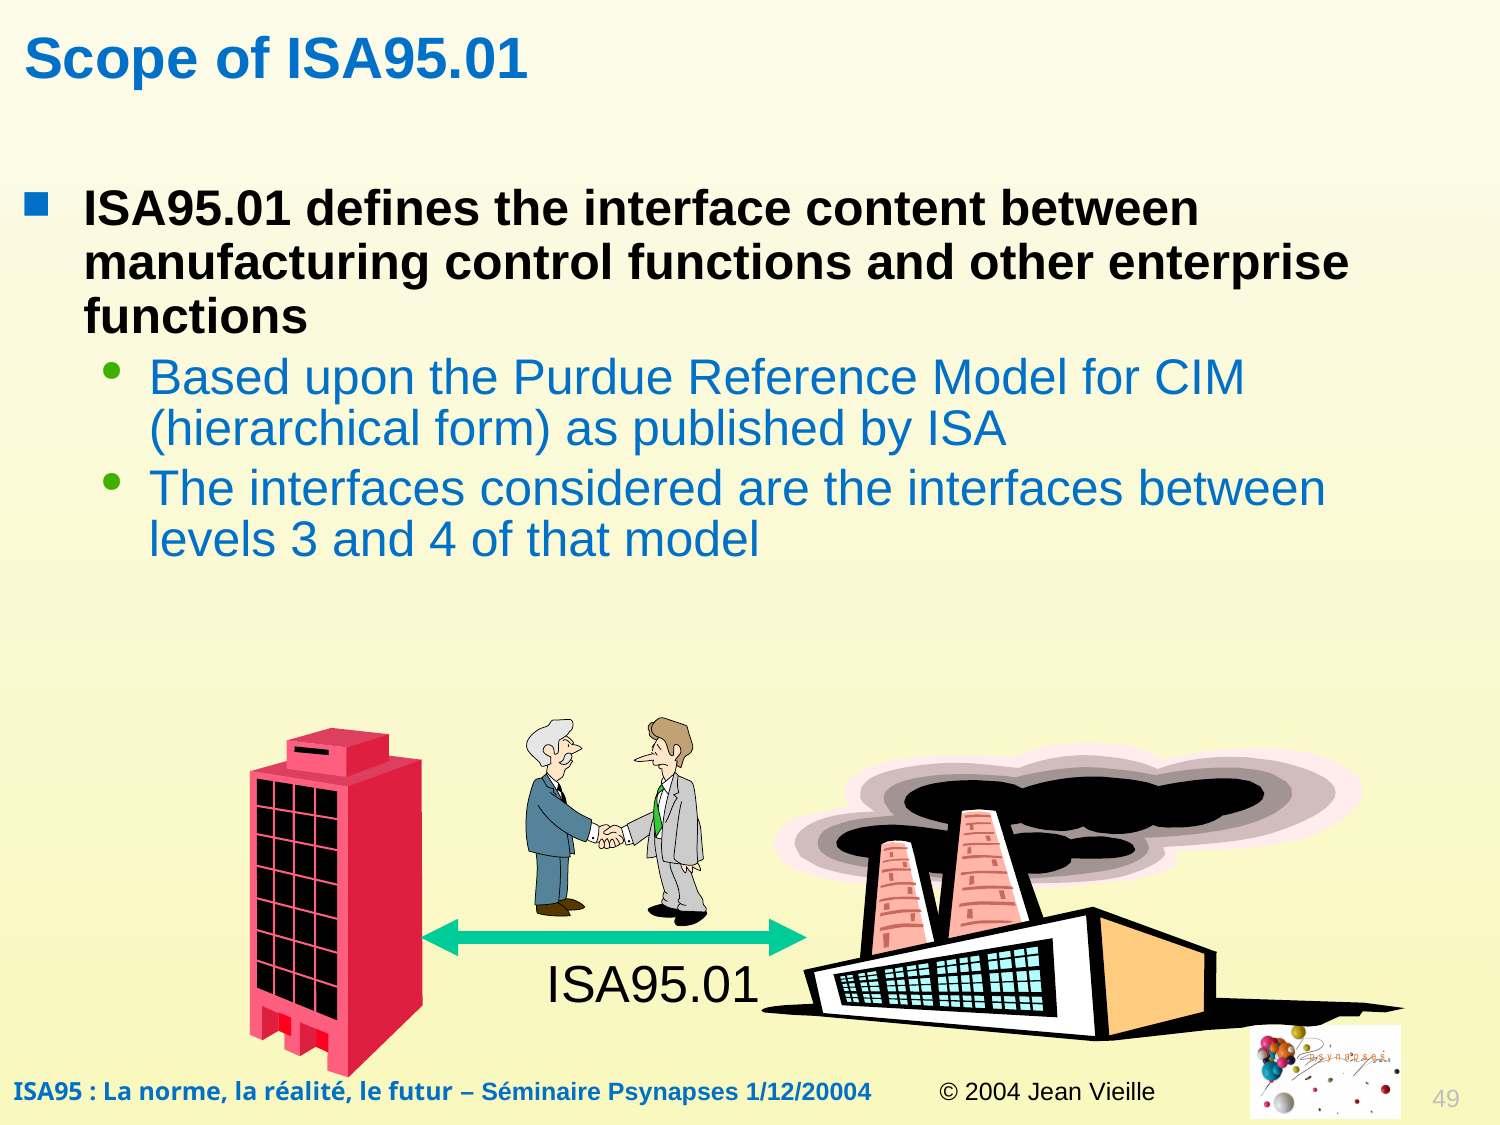

# Scope of ISA95.01
ISA95.01 defines the interface content between manufacturing control functions and other enterprise functions
Based upon the Purdue Reference Model for CIM (hierarchical form) as published by ISA
The interfaces considered are the interfaces between levels 3 and 4 of that model
ISA95.01